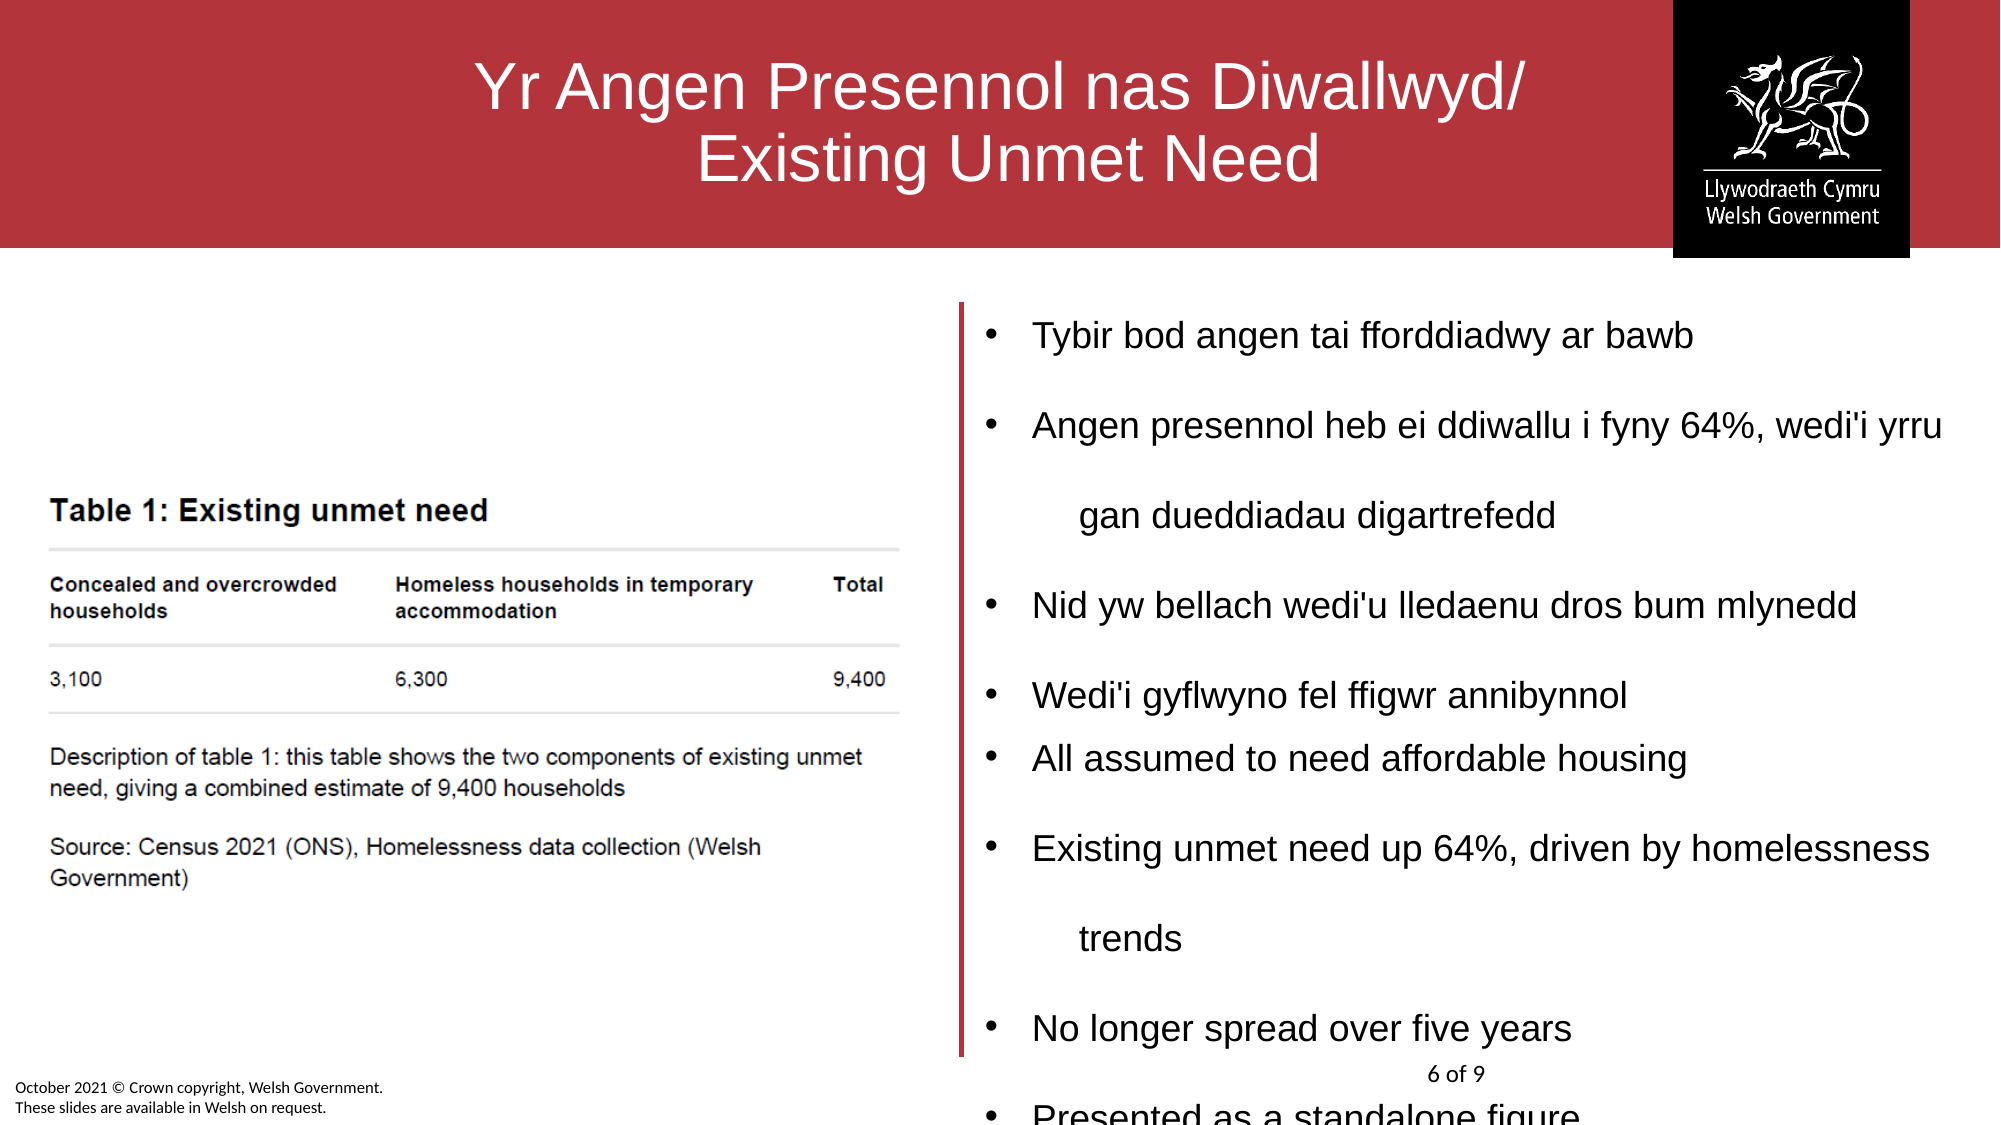

# Yr Angen Presennol nas Diwallwyd/ Existing Unmet Need
Tybir bod angen tai fforddiadwy ar bawb
Angen presennol heb ei ddiwallu i fyny 64%, wedi'i yrru gan dueddiadau digartrefedd
Nid yw bellach wedi'u lledaenu dros bum mlynedd
Wedi'i gyflwyno fel ffigwr annibynnol
All assumed to need affordable housing
Existing unmet need up 64%, driven by homelessness trends
No longer spread over five years
Presented as a standalone figure
 of 9
October 2021 © Crown copyright, Welsh Government.
These slides are available in Welsh on request.